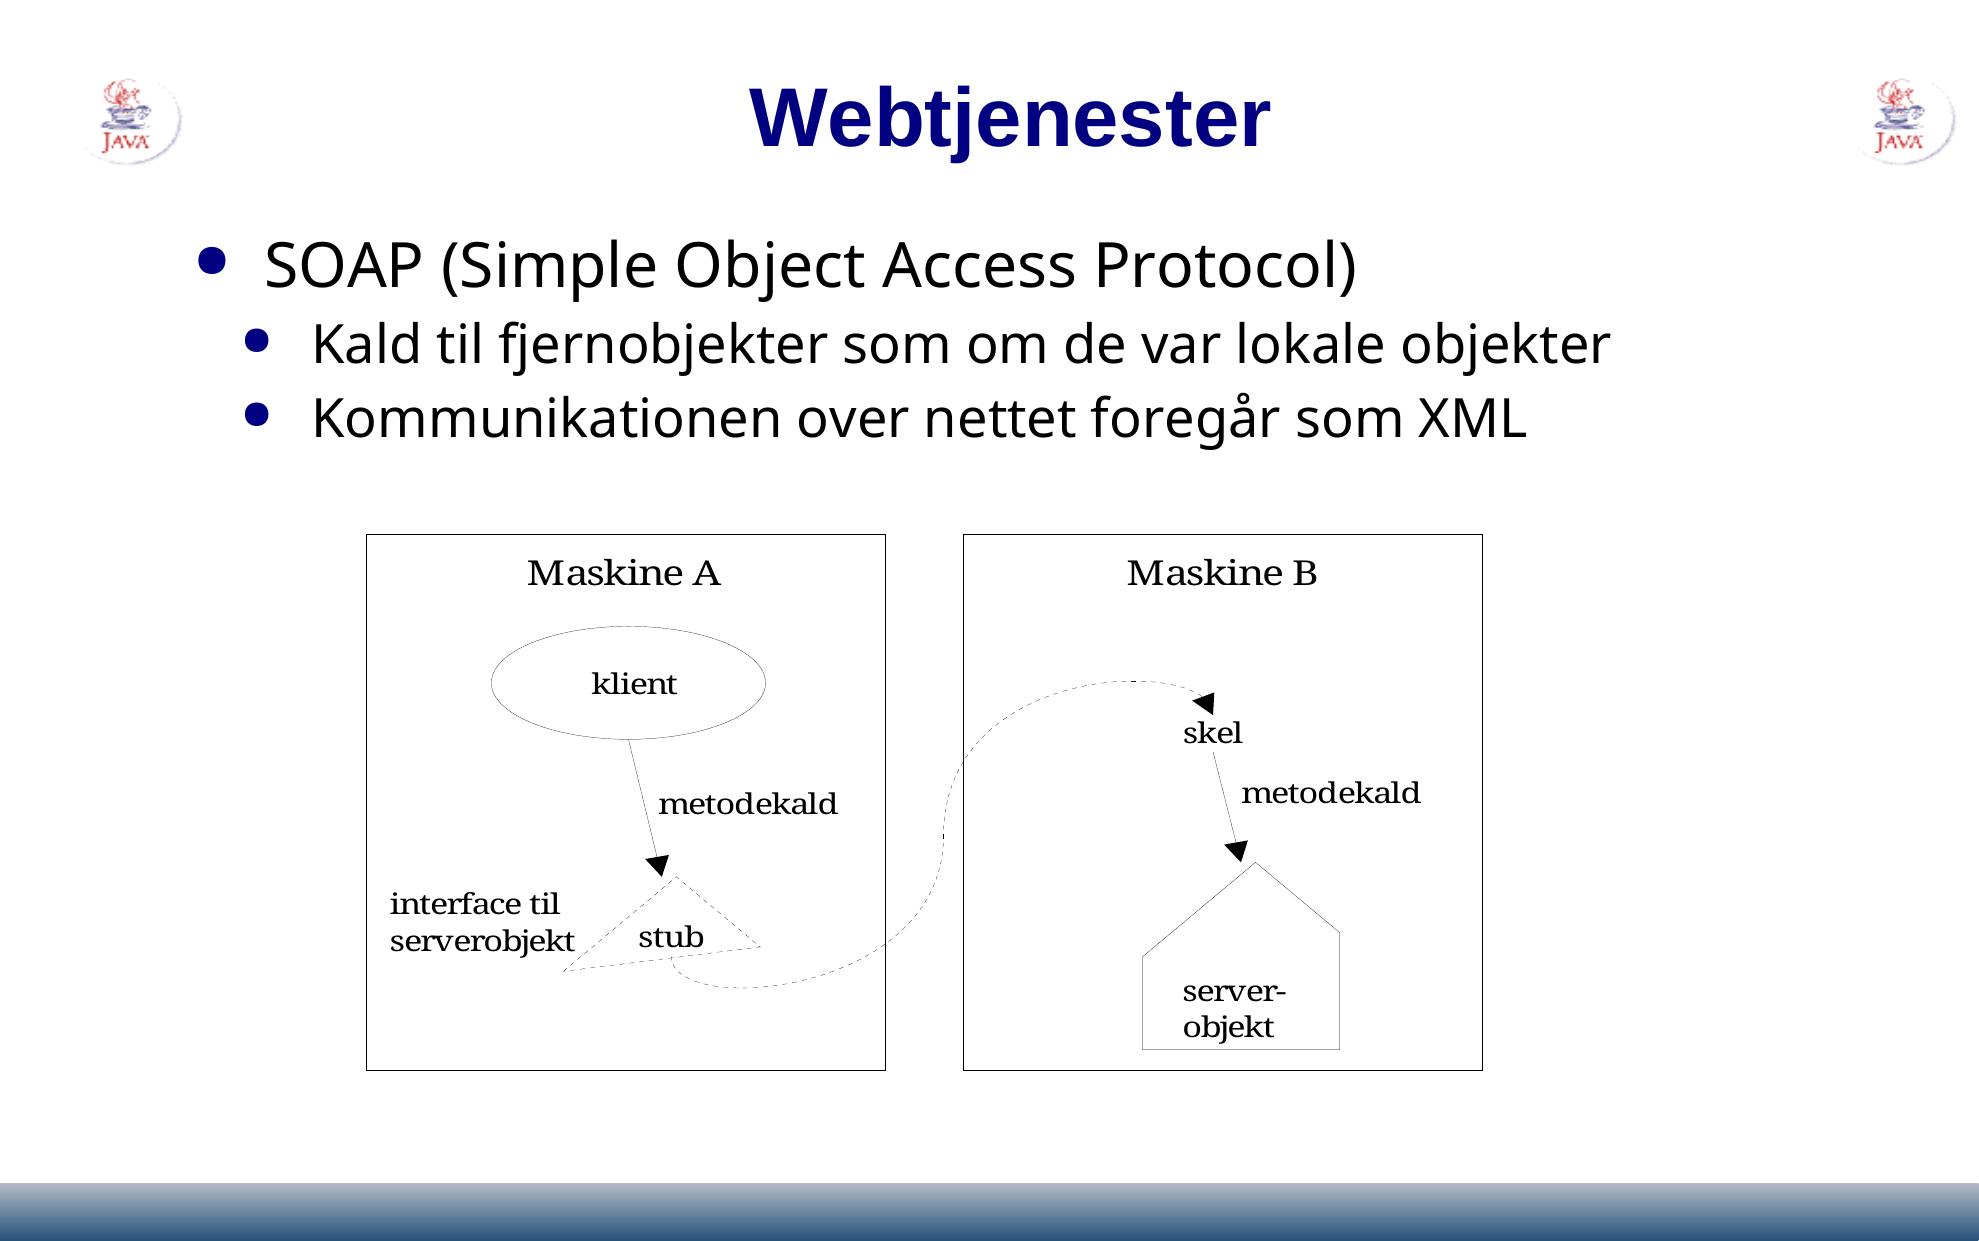

# Webtjenester
SOAP (Simple Object Access Protocol)
Kald til fjernobjekter som om de var lokale objekter
Kommunikationen over nettet foregår som XML